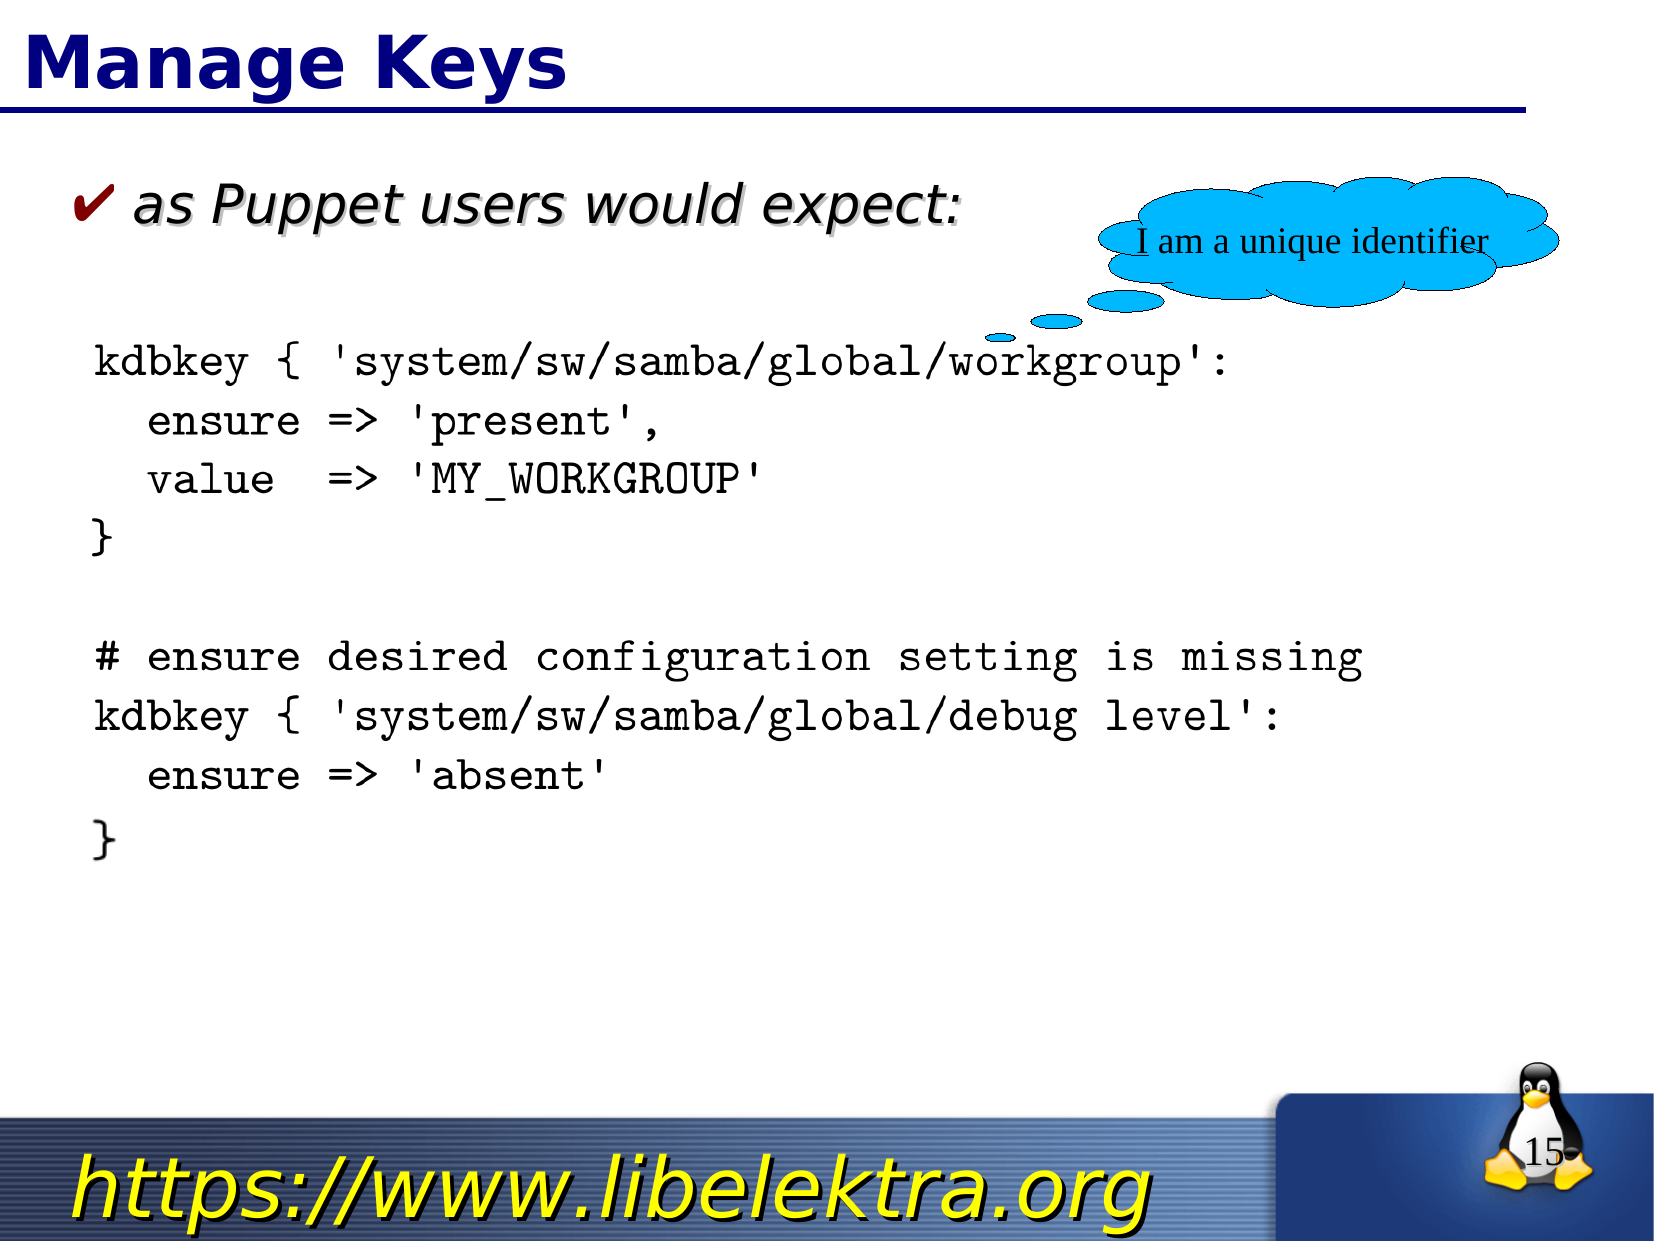

Manage Keys
# as Puppet users would expect:
I am a unique identifier